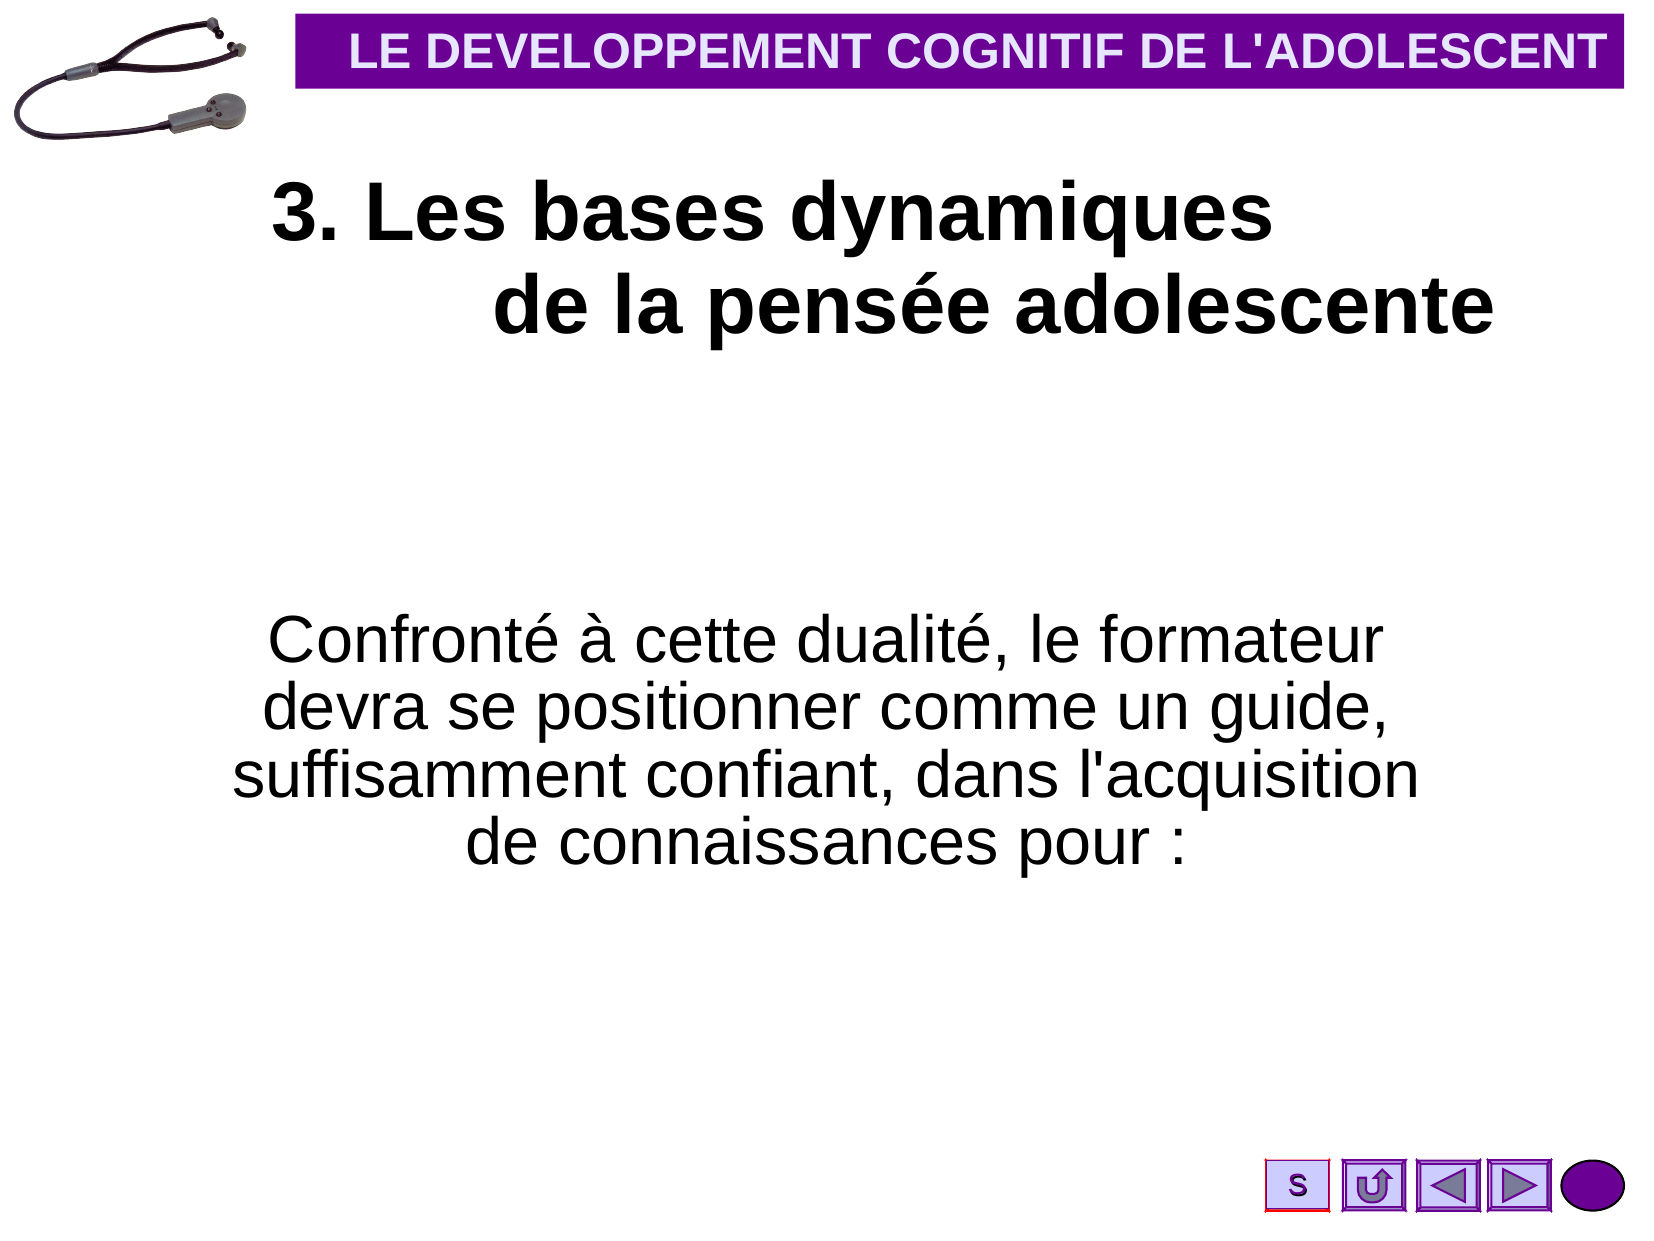

LE DEVELOPPEMENT COGNITIF DE L'ADOLESCENT
3. Les bases dynamiques
 de la pensée adolescente
# Confronté à cette dualité, le formateur devra se positionner comme un guide, suffisamment confiant, dans l'acquisition de connaissances pour :